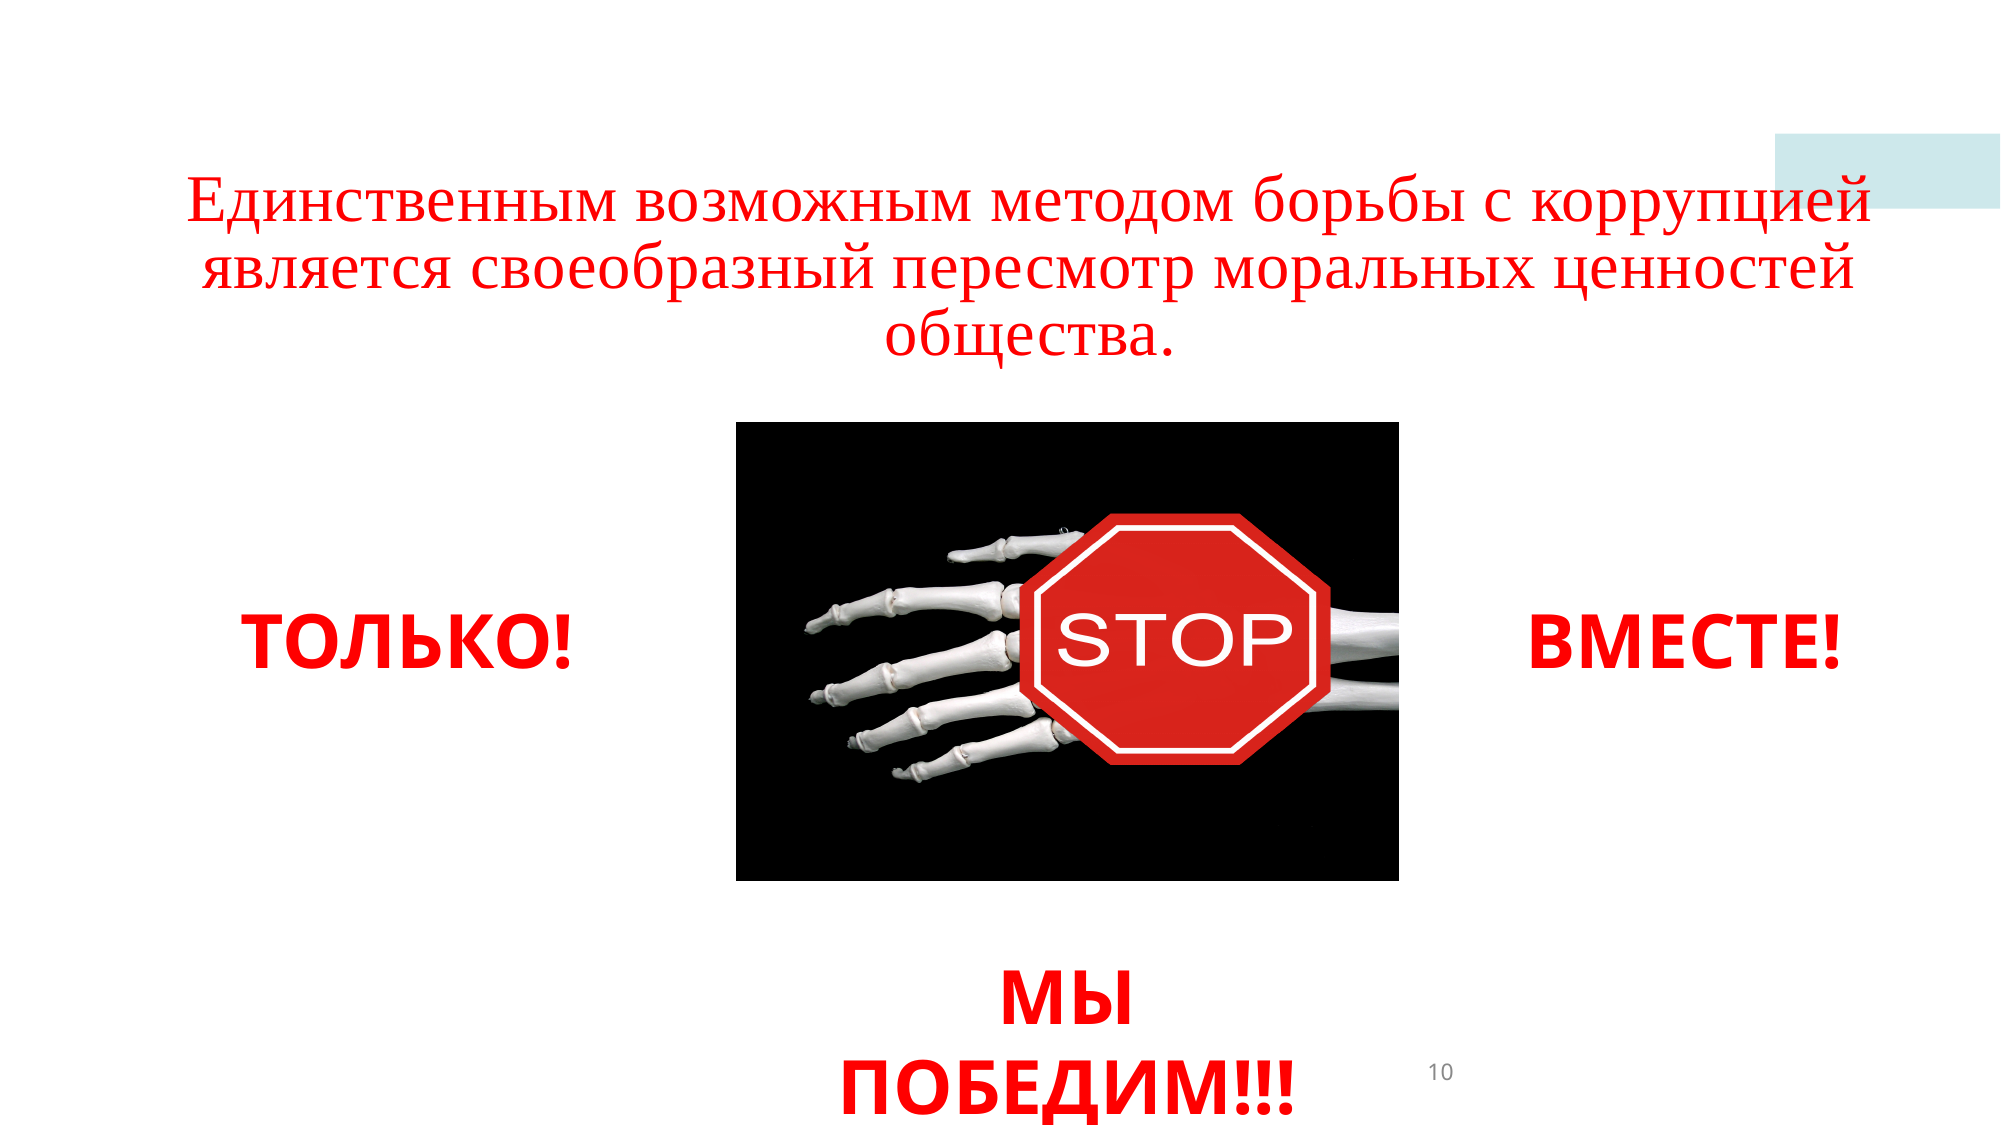

# Единственным возможным методом борьбы с коррупцией является своеобразный пересмотр моральных ценностей общества.
ТОЛЬКО!
ВМЕСТЕ!
МЫ ПОБЕДИМ!!!